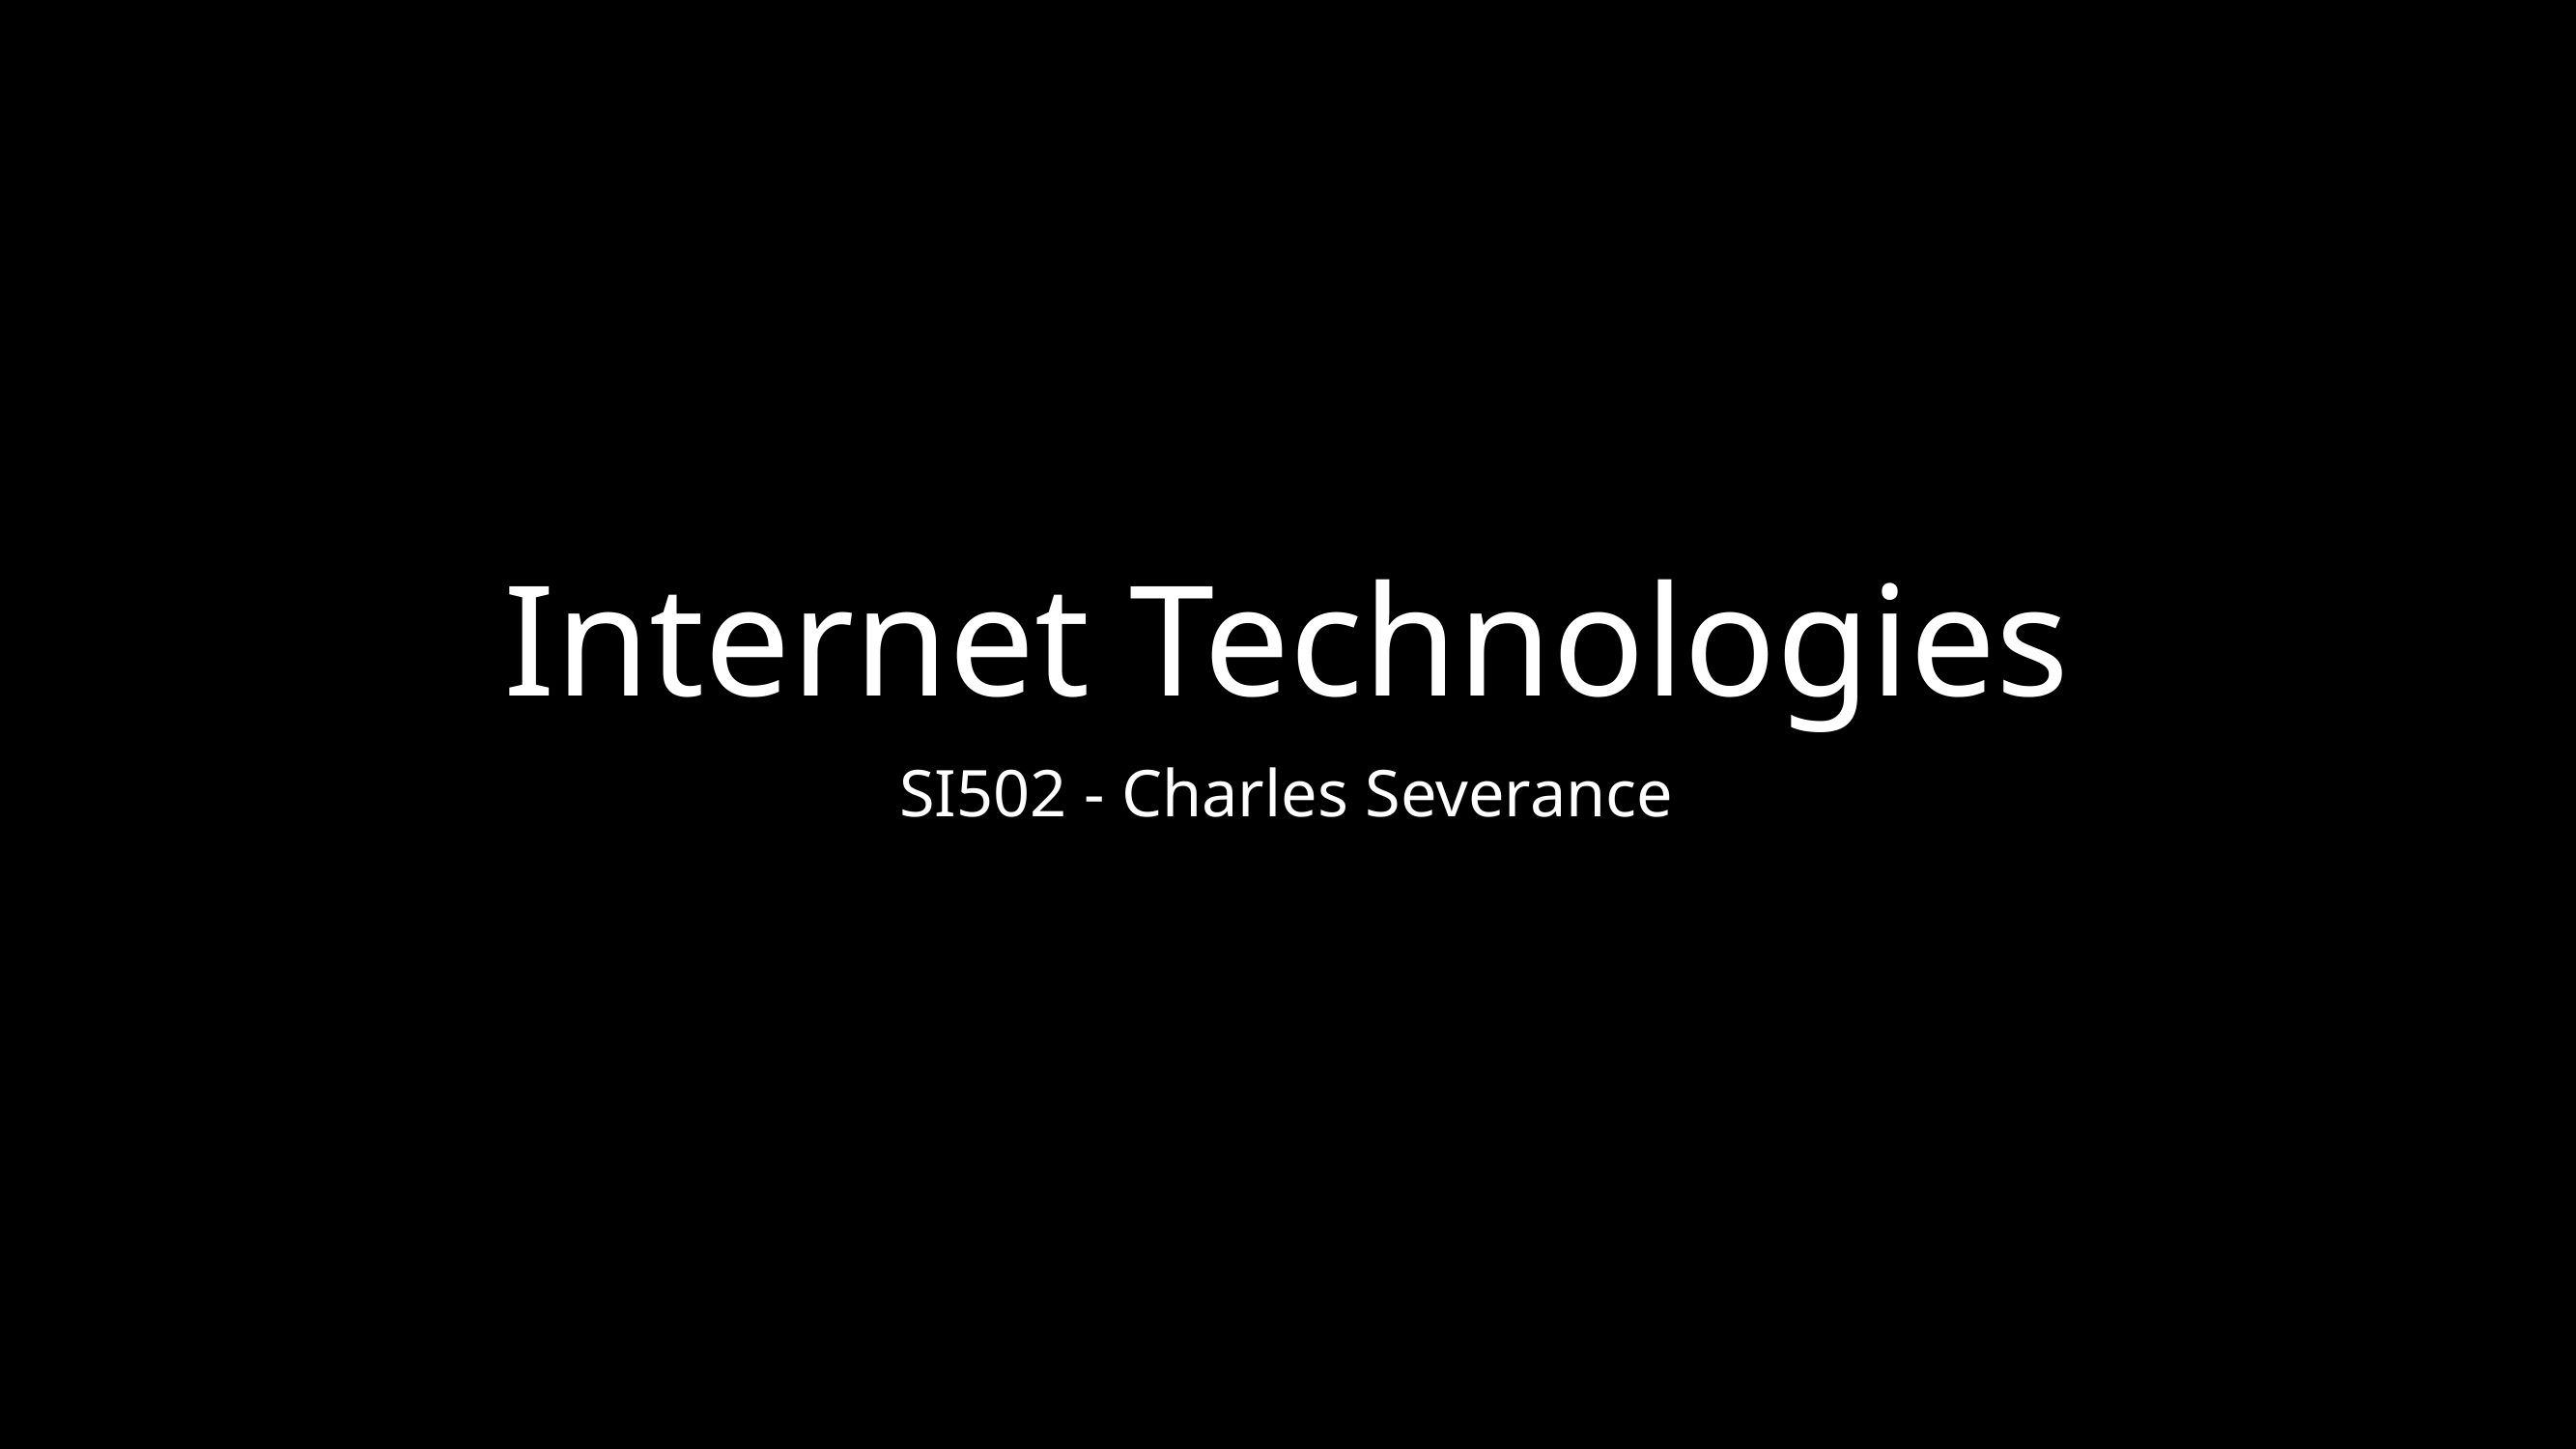

# Internet Technologies
SI502 - Charles Severance